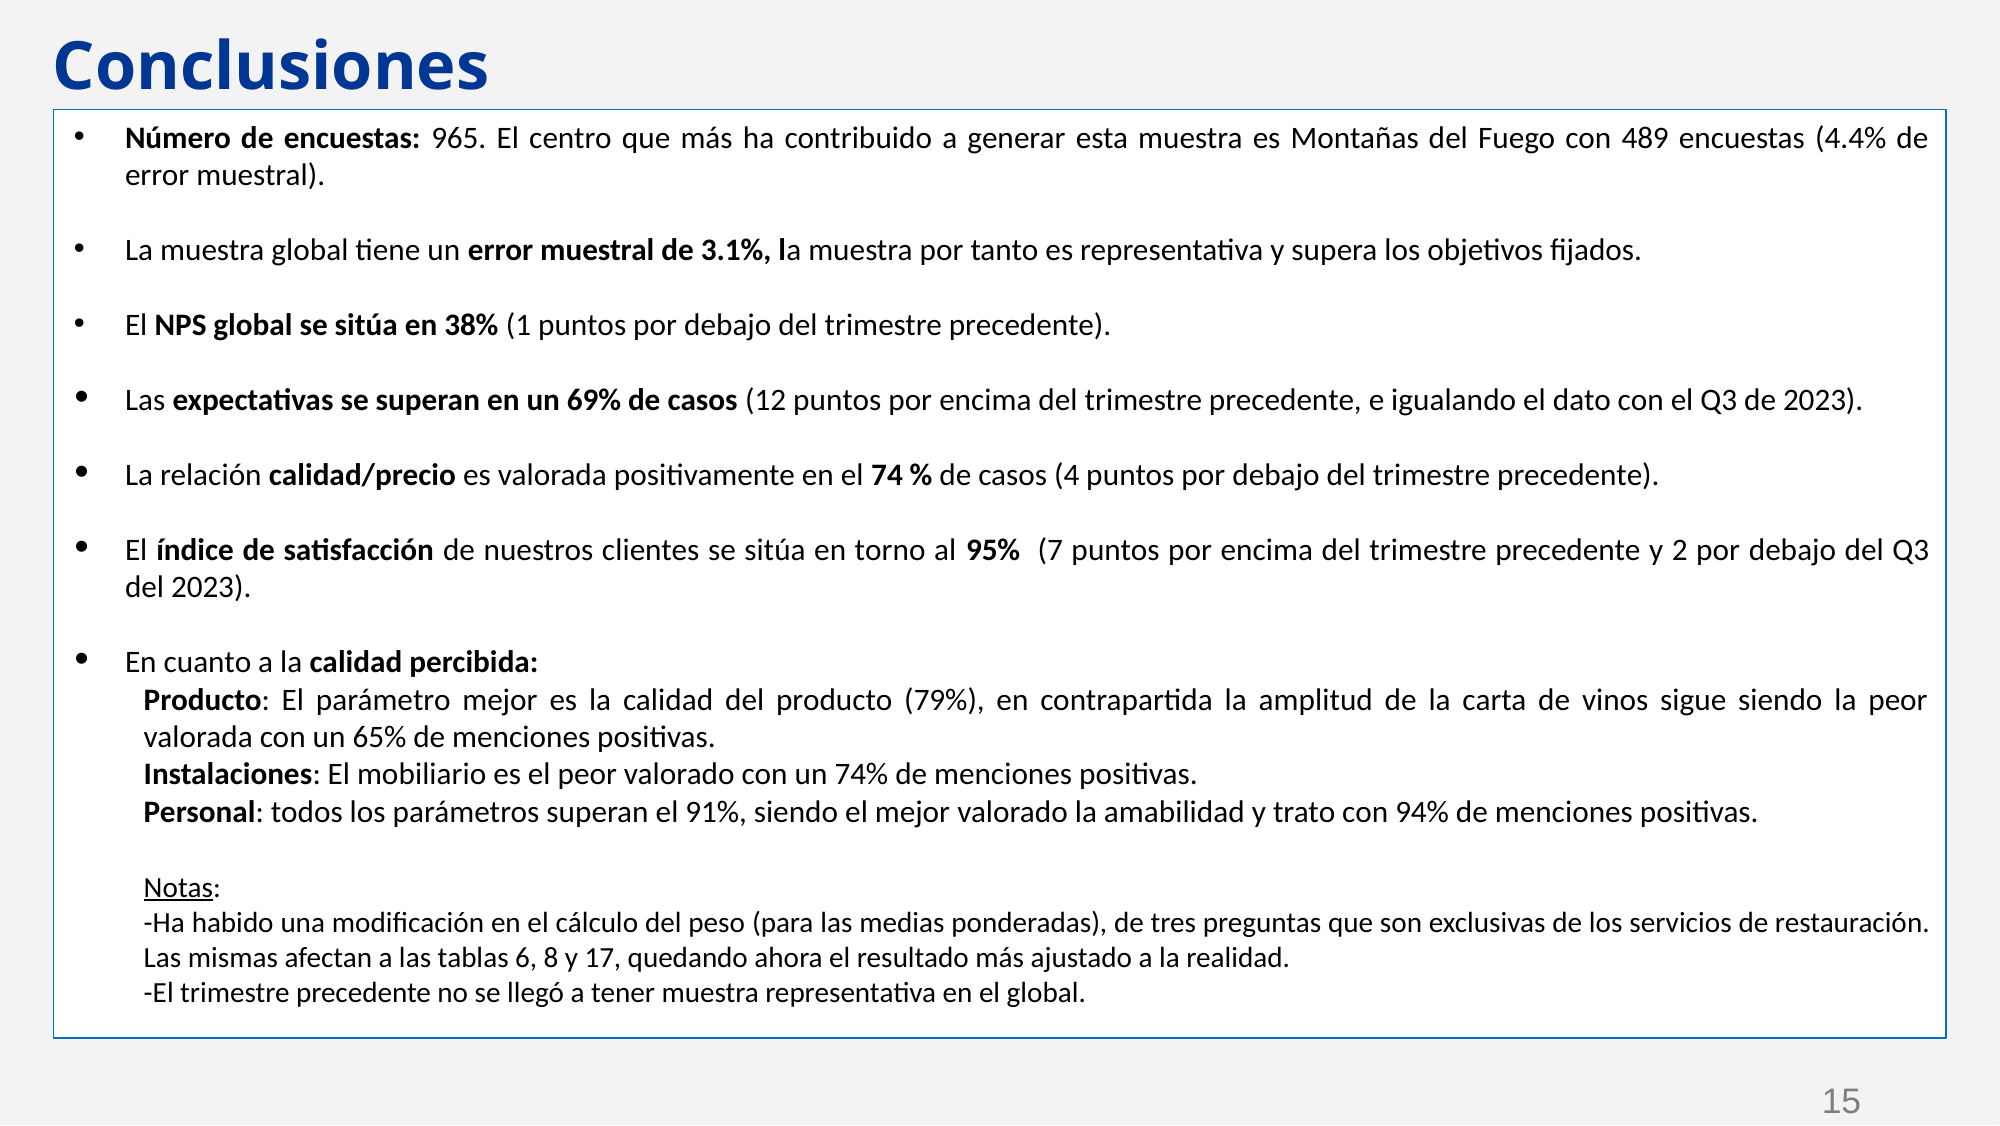

Conclusiones
Número de encuestas: 965. El centro que más ha contribuido a generar esta muestra es Montañas del Fuego con 489 encuestas (4.4% de error muestral).
La muestra global tiene un error muestral de 3.1%, la muestra por tanto es representativa y supera los objetivos fijados.
El NPS global se sitúa en 38% (1 puntos por debajo del trimestre precedente).
Las expectativas se superan en un 69% de casos (12 puntos por encima del trimestre precedente, e igualando el dato con el Q3 de 2023).
La relación calidad/precio es valorada positivamente en el 74 % de casos (4 puntos por debajo del trimestre precedente).
El índice de satisfacción de nuestros clientes se sitúa en torno al 95% (7 puntos por encima del trimestre precedente y 2 por debajo del Q3 del 2023).
En cuanto a la calidad percibida:
Producto: El parámetro mejor es la calidad del producto (79%), en contrapartida la amplitud de la carta de vinos sigue siendo la peor valorada con un 65% de menciones positivas.
Instalaciones: El mobiliario es el peor valorado con un 74% de menciones positivas.
Personal: todos los parámetros superan el 91%, siendo el mejor valorado la amabilidad y trato con 94% de menciones positivas.
Notas:
-Ha habido una modificación en el cálculo del peso (para las medias ponderadas), de tres preguntas que son exclusivas de los servicios de restauración. Las mismas afectan a las tablas 6, 8 y 17, quedando ahora el resultado más ajustado a la realidad.
-El trimestre precedente no se llegó a tener muestra representativa en el global.